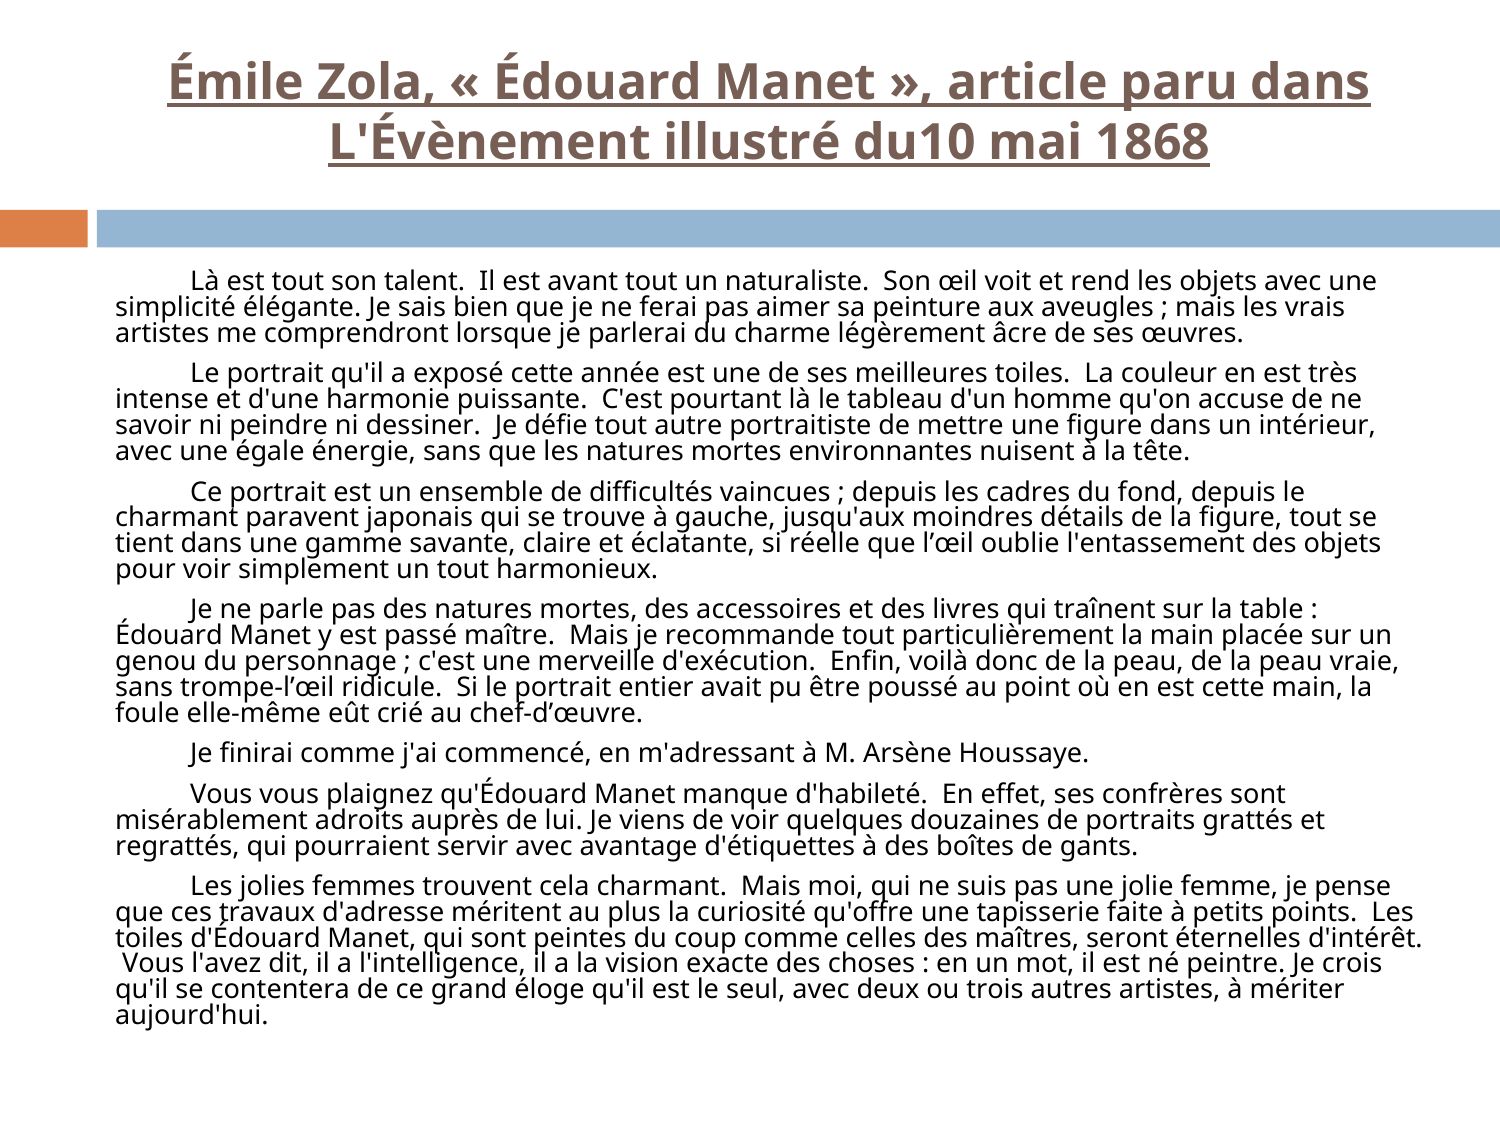

# Émile Zola, « Édouard Manet », article paru dans L'Évènement illustré du10 mai 1868
Là est tout son talent. Il est avant tout un naturaliste. Son œil voit et rend les objets avec une simplicité élégante. Je sais bien que je ne ferai pas aimer sa peinture aux aveugles ; mais les vrais artistes me comprendront lorsque je parlerai du charme légèrement âcre de ses œuvres.
Le portrait qu'il a exposé cette année est une de ses meilleures toiles. La couleur en est très intense et d'une harmonie puissante. C'est pourtant là le tableau d'un homme qu'on accuse de ne savoir ni peindre ni dessiner. Je défie tout autre portraitiste de mettre une figure dans un intérieur, avec une égale énergie, sans que les natures mortes environnantes nuisent à la tête.
Ce portrait est un ensemble de difficultés vaincues ; depuis les cadres du fond, depuis le charmant paravent japonais qui se trouve à gauche, jusqu'aux moindres détails de la figure, tout se tient dans une gamme savante, claire et éclatante, si réelle que l’œil oublie l'entassement des objets pour voir simplement un tout harmonieux.
Je ne parle pas des natures mortes, des accessoires et des livres qui traînent sur la table : Édouard Manet y est passé maître. Mais je recommande tout particulièrement la main placée sur un genou du personnage ; c'est une merveille d'exécution. Enfin, voilà donc de la peau, de la peau vraie, sans trompe-l’œil ridicule. Si le portrait entier avait pu être poussé au point où en est cette main, la foule elle-même eût crié au chef-d’œuvre.
Je finirai comme j'ai commencé, en m'adressant à M. Arsène Houssaye.
Vous vous plaignez qu'Édouard Manet manque d'habileté. En effet, ses confrères sont misérablement adroits auprès de lui. Je viens de voir quelques douzaines de portraits grattés et regrattés, qui pourraient servir avec avantage d'étiquettes à des boîtes de gants.
Les jolies femmes trouvent cela charmant. Mais moi, qui ne suis pas une jolie femme, je pense que ces travaux d'adresse méritent au plus la curiosité qu'offre une tapisserie faite à petits points. Les toiles d'Édouard Manet, qui sont peintes du coup comme celles des maîtres, seront éternelles d'intérêt. Vous l'avez dit, il a l'intelligence, il a la vision exacte des choses : en un mot, il est né peintre. Je crois qu'il se contentera de ce grand éloge qu'il est le seul, avec deux ou trois autres artistes, à mériter aujourd'hui.